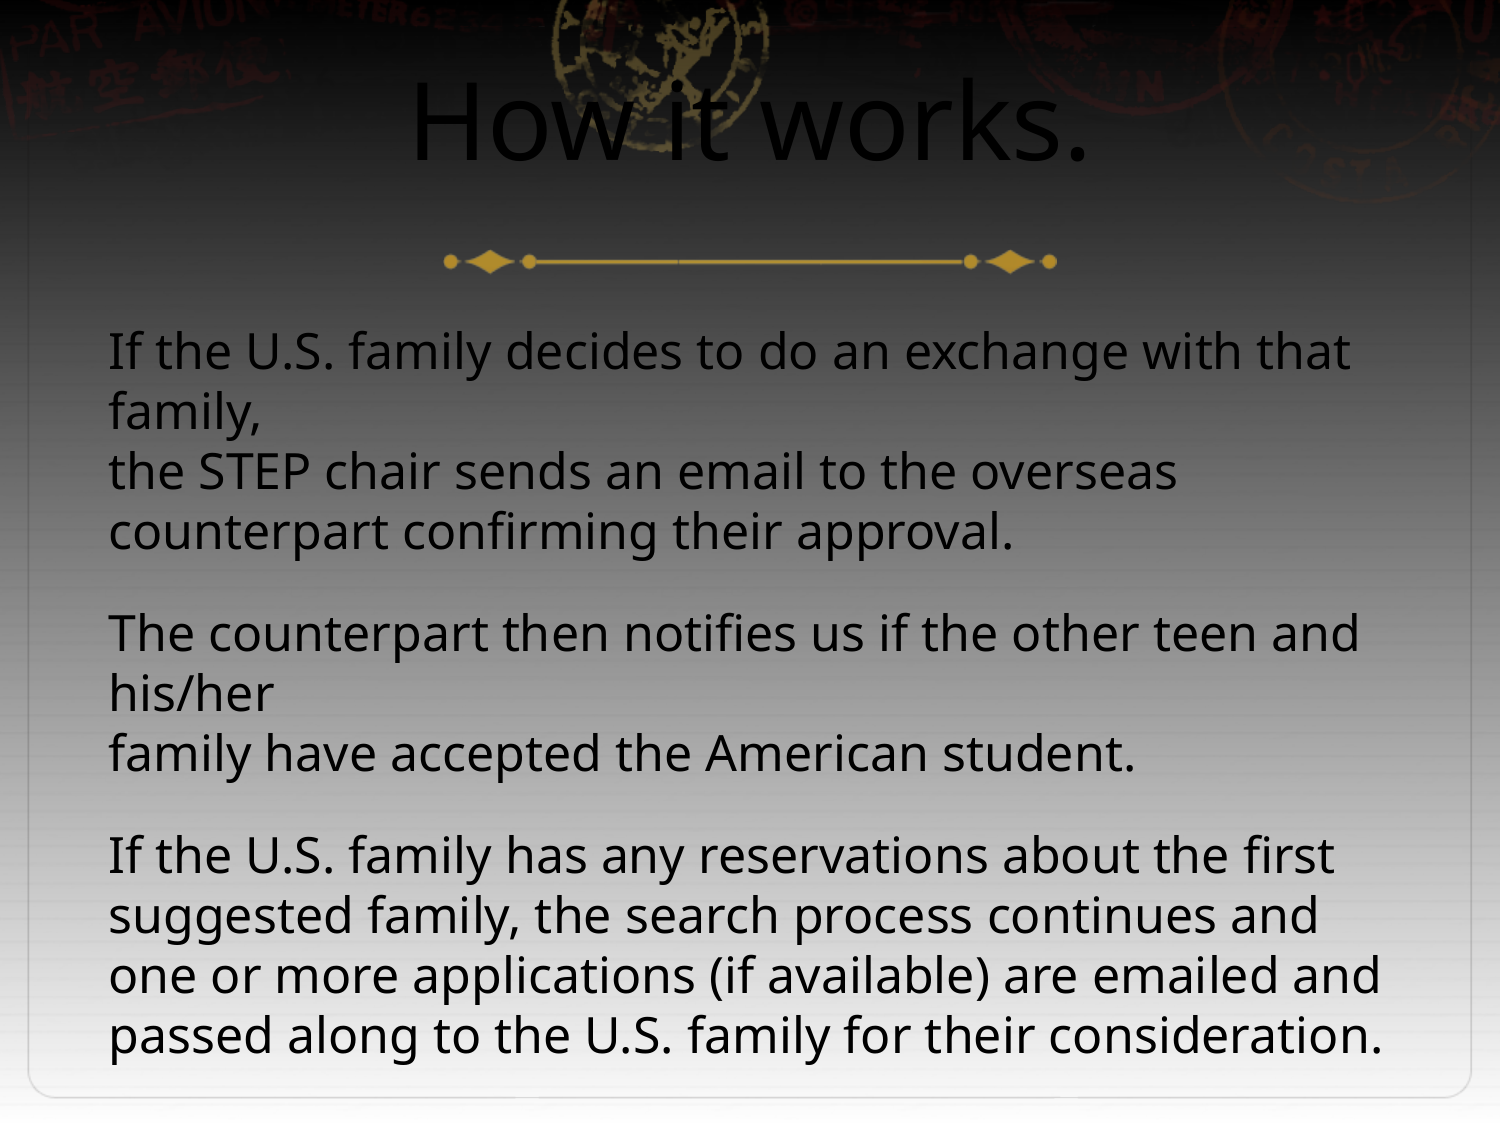

# How it works.
If the U.S. family decides to do an exchange with that family,
the STEP chair sends an email to the overseas counterpart confirming their approval.
The counterpart then notifies us if the other teen and his/her
family have accepted the American student.
If the U.S. family has any reservations about the first suggested family, the search process continues and one or more applications (if available) are emailed and passed along to the U.S. family for their consideration.